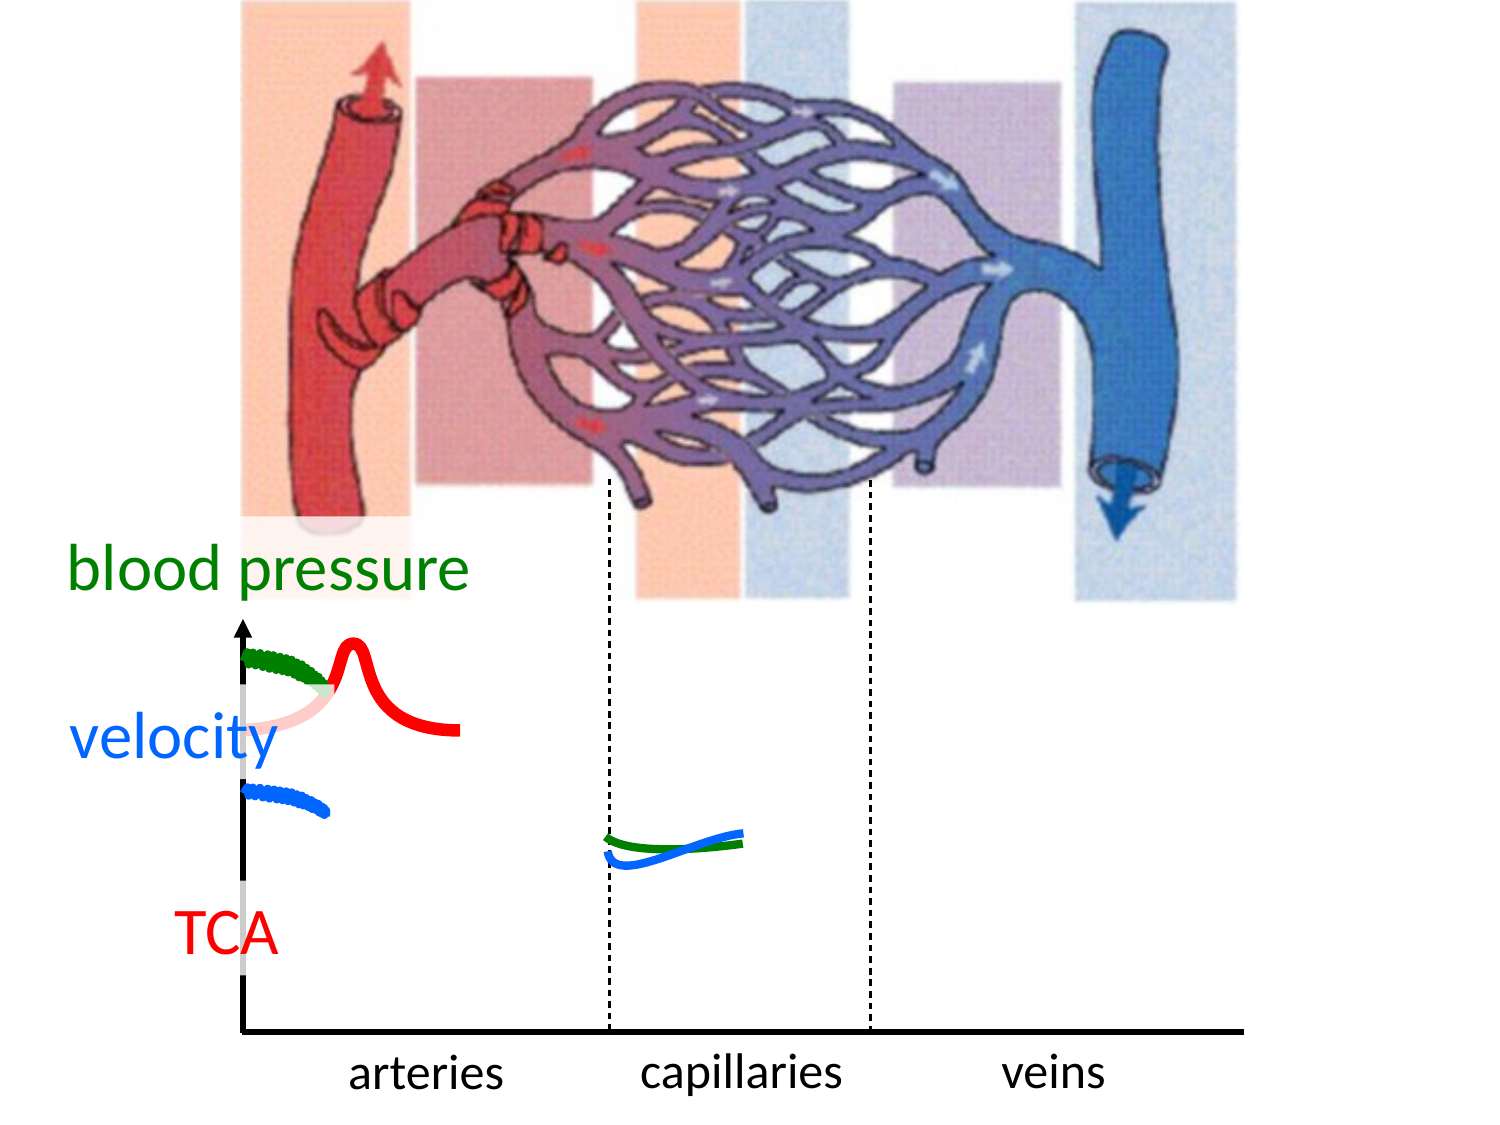

blood pressure
velocity
TCA
capillaries
veins
arteries